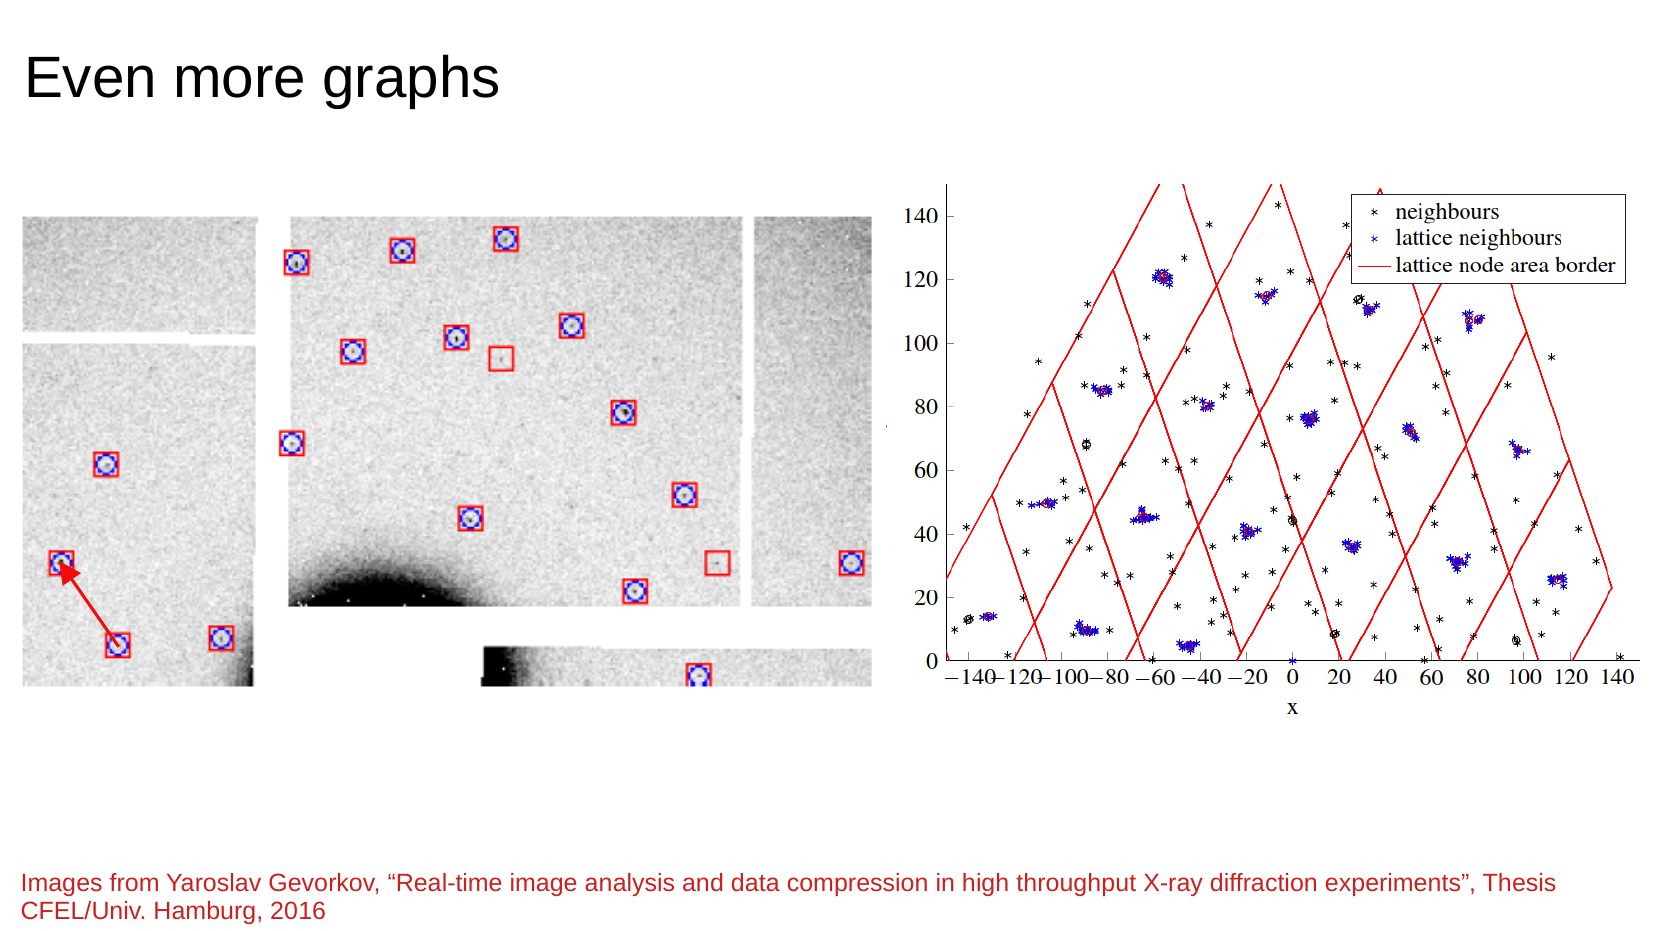

# Even more graphs
Images from Yaroslav Gevorkov, “Real-time image analysis and data compression in high throughput X-ray diffraction experiments”, Thesis CFEL/Univ. Hamburg, 2016